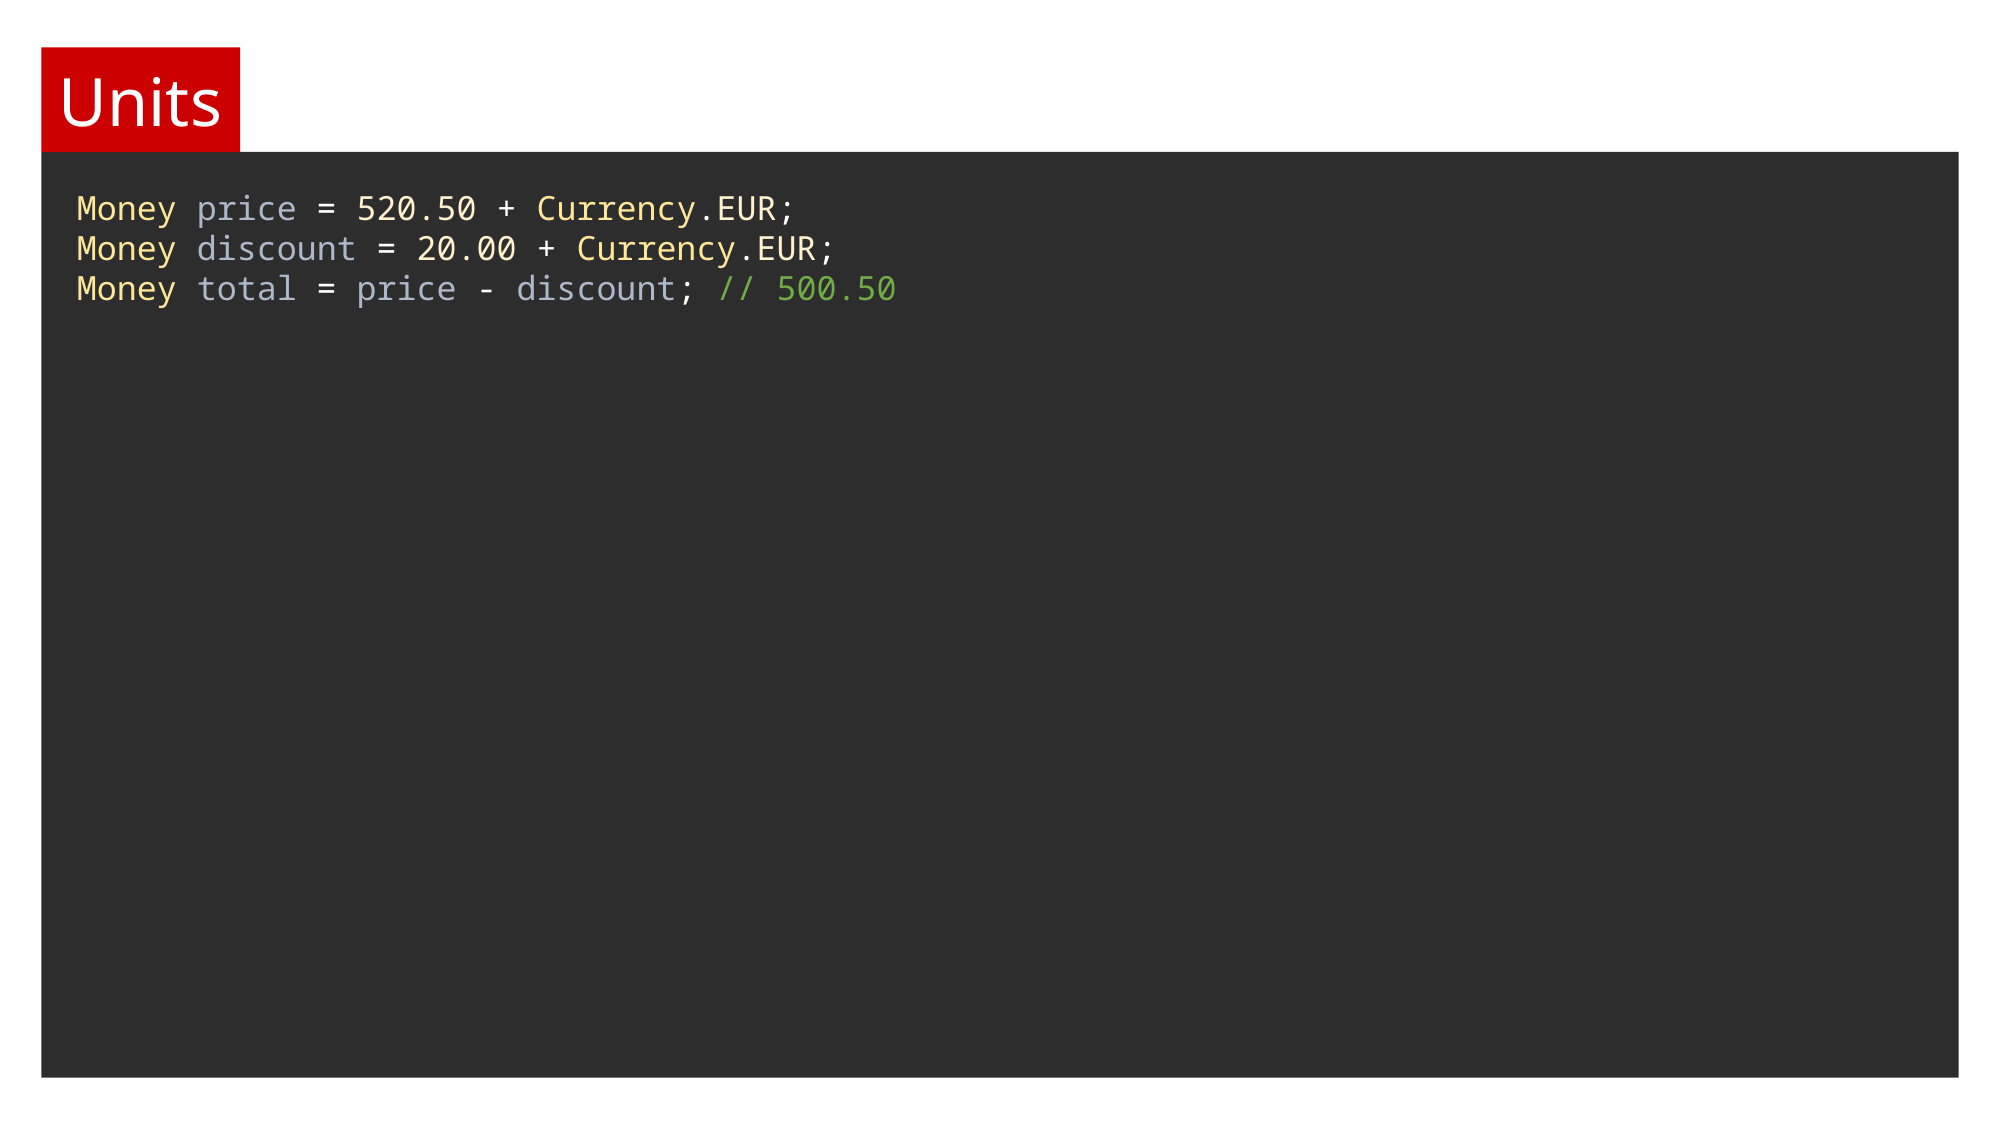

Units
Money price = 520.50 + Currency.EUR;
Money discount = 20.00 + Currency.EUR;
Money total = price - discount; // 500.50